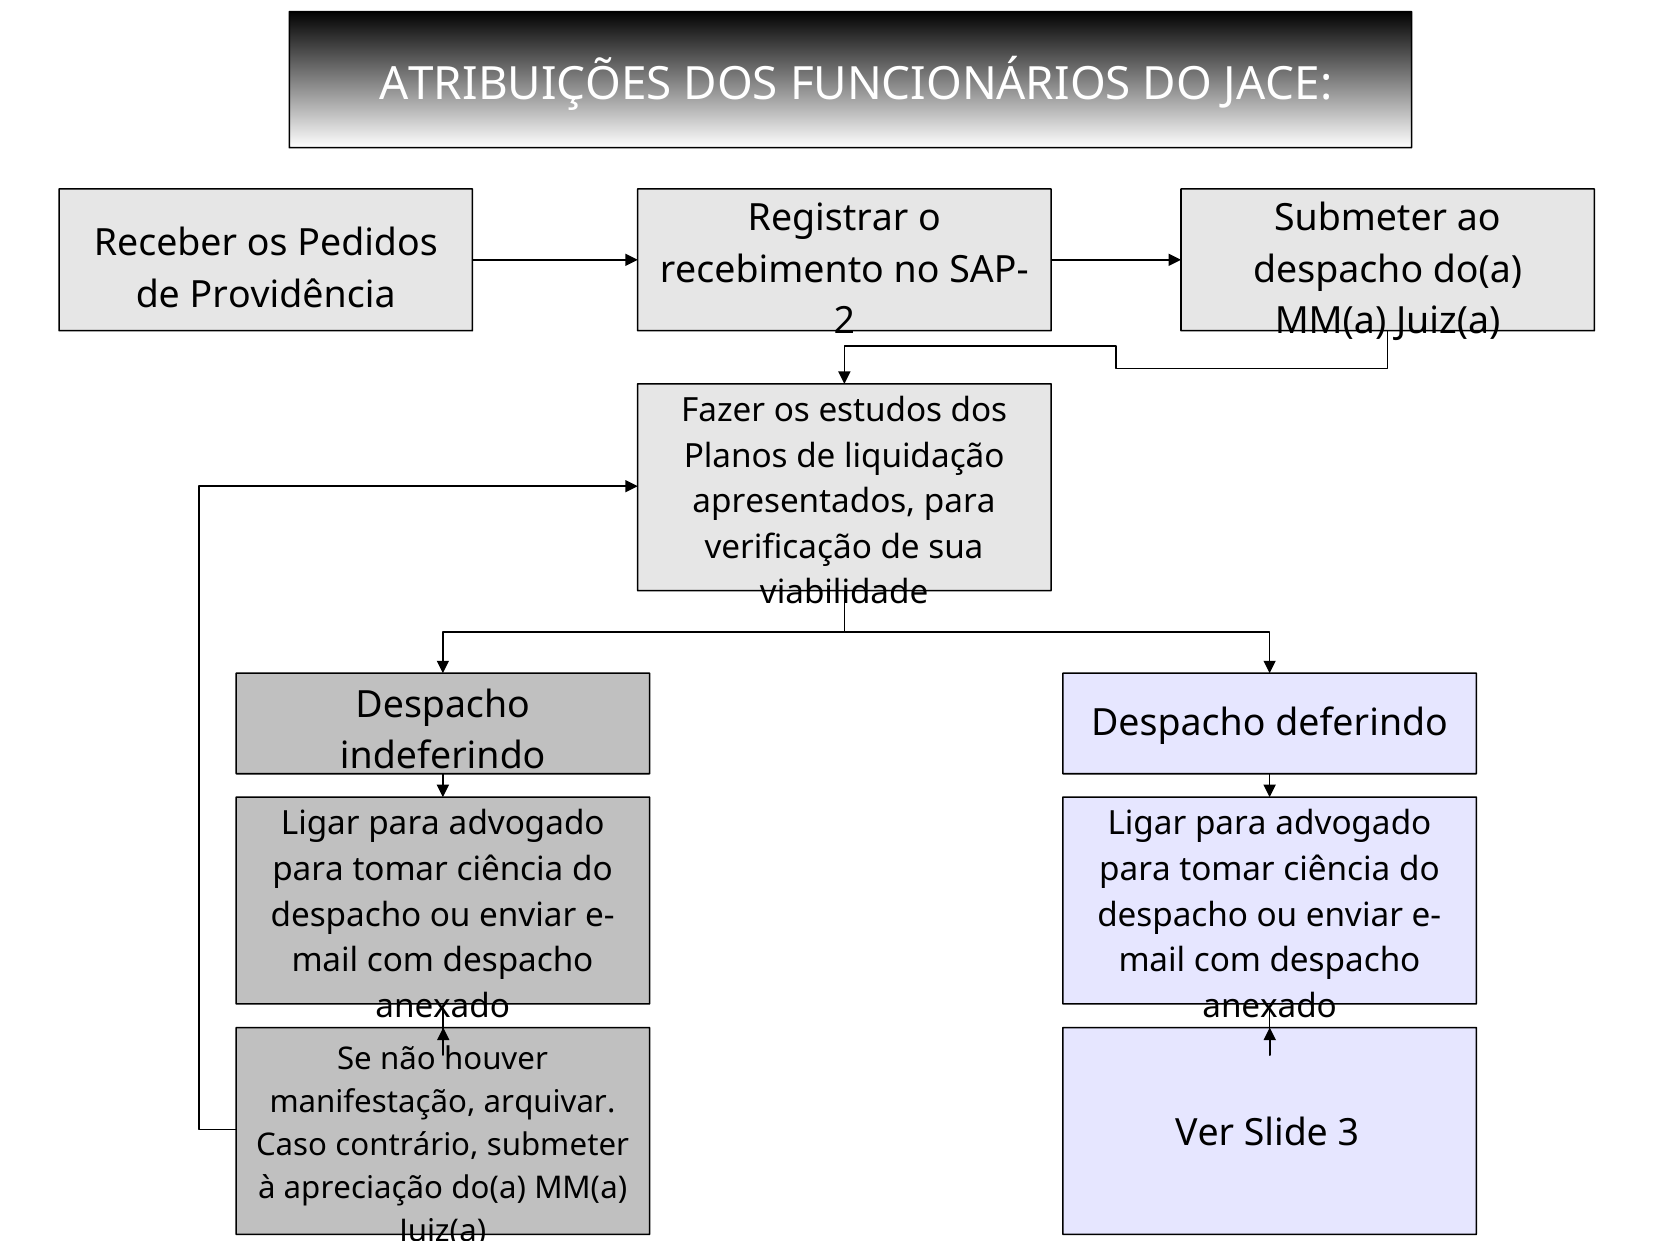

ATRIBUIÇÕES DOS FUNCIONÁRIOS DO JACE:
Registrar o recebimento no SAP-2
Submeter ao despacho do(a) MM(a) Juiz(a)‏
Receber os Pedidos de Providência
Fazer os estudos dos Planos de liquidação apresentados, para verificação de sua viabilidade
Despacho indeferindo
Despacho deferindo
Ligar para advogado para tomar ciência do despacho ou enviar e-mail com despacho anexado
Ligar para advogado para tomar ciência do despacho ou enviar e-mail com despacho anexado
Se não houver manifestação, arquivar. Caso contrário, submeter à apreciação do(a) MM(a) Juiz(a)‏
Ver Slide 3